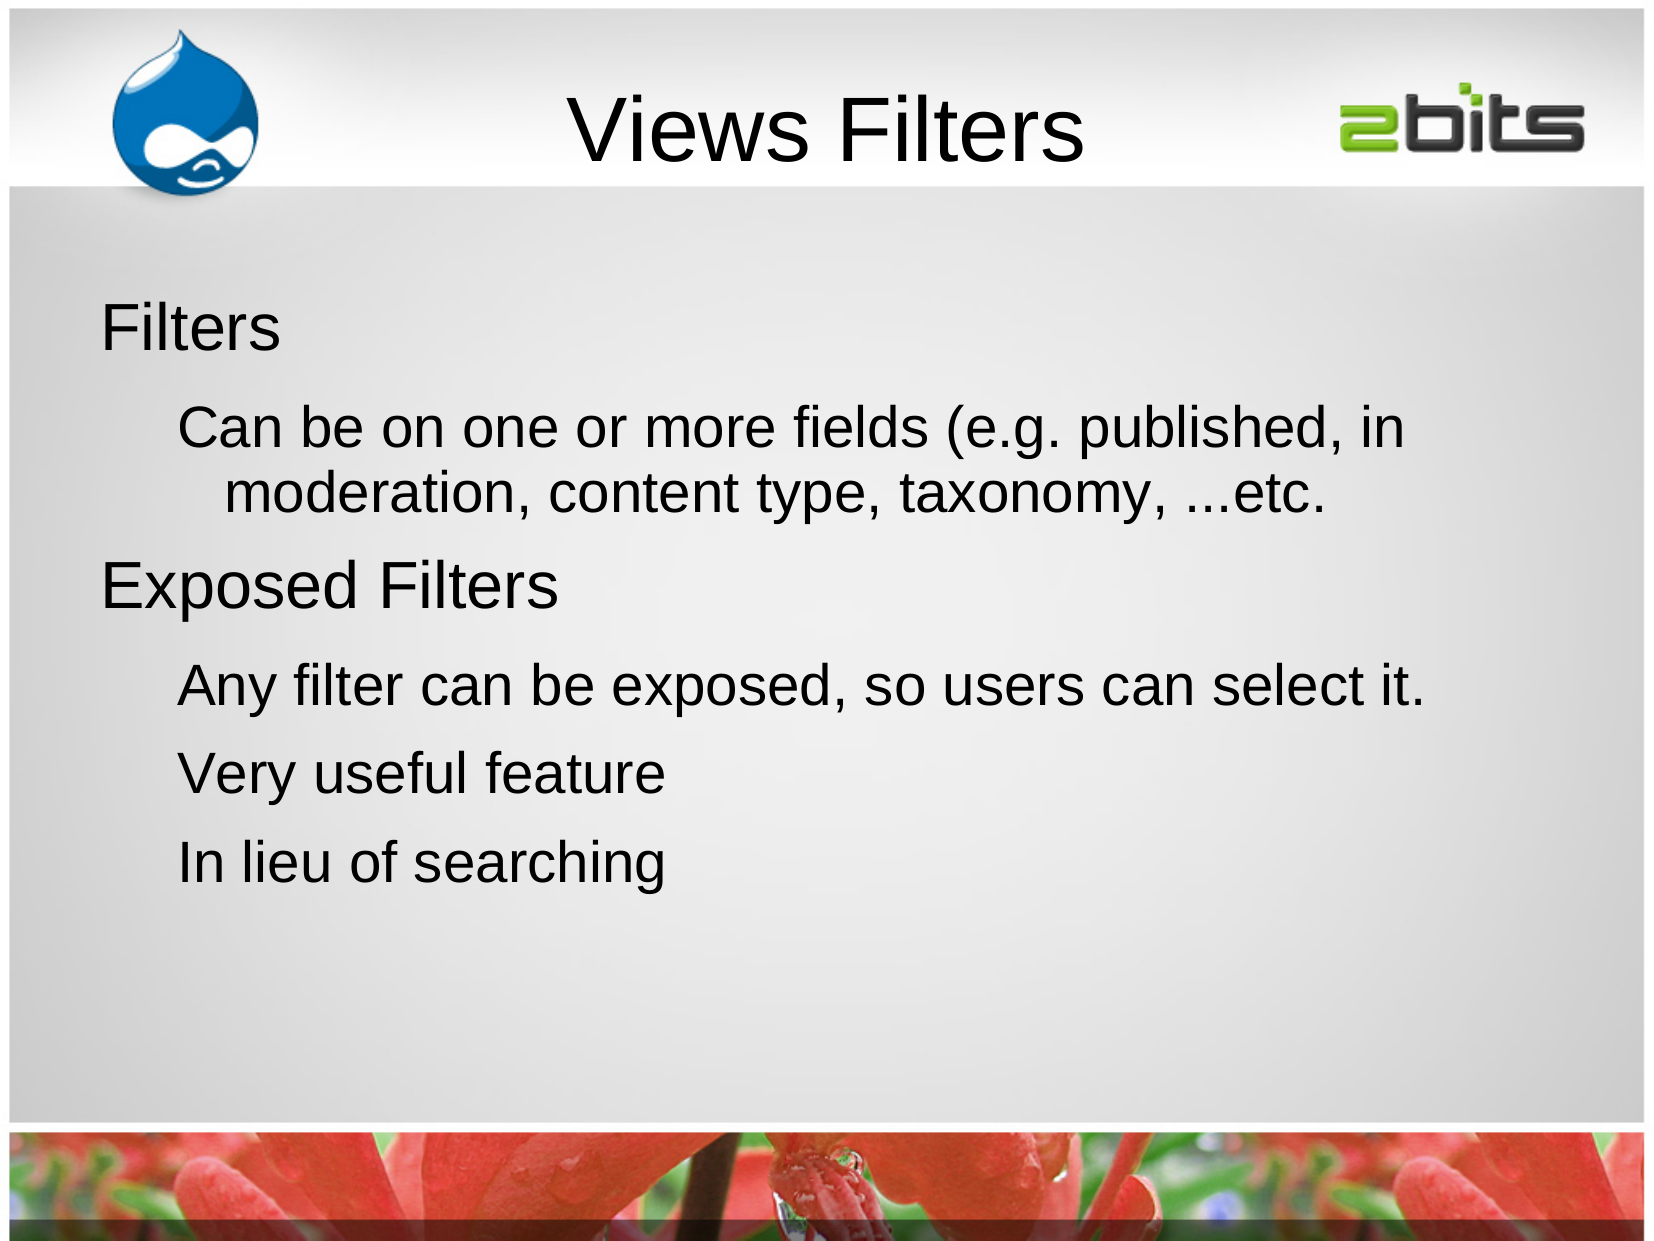

# Views Filters
Filters
Can be on one or more fields (e.g. published, in moderation, content type, taxonomy, ...etc.
Exposed Filters
Any filter can be exposed, so users can select it.
Very useful feature
In lieu of searching